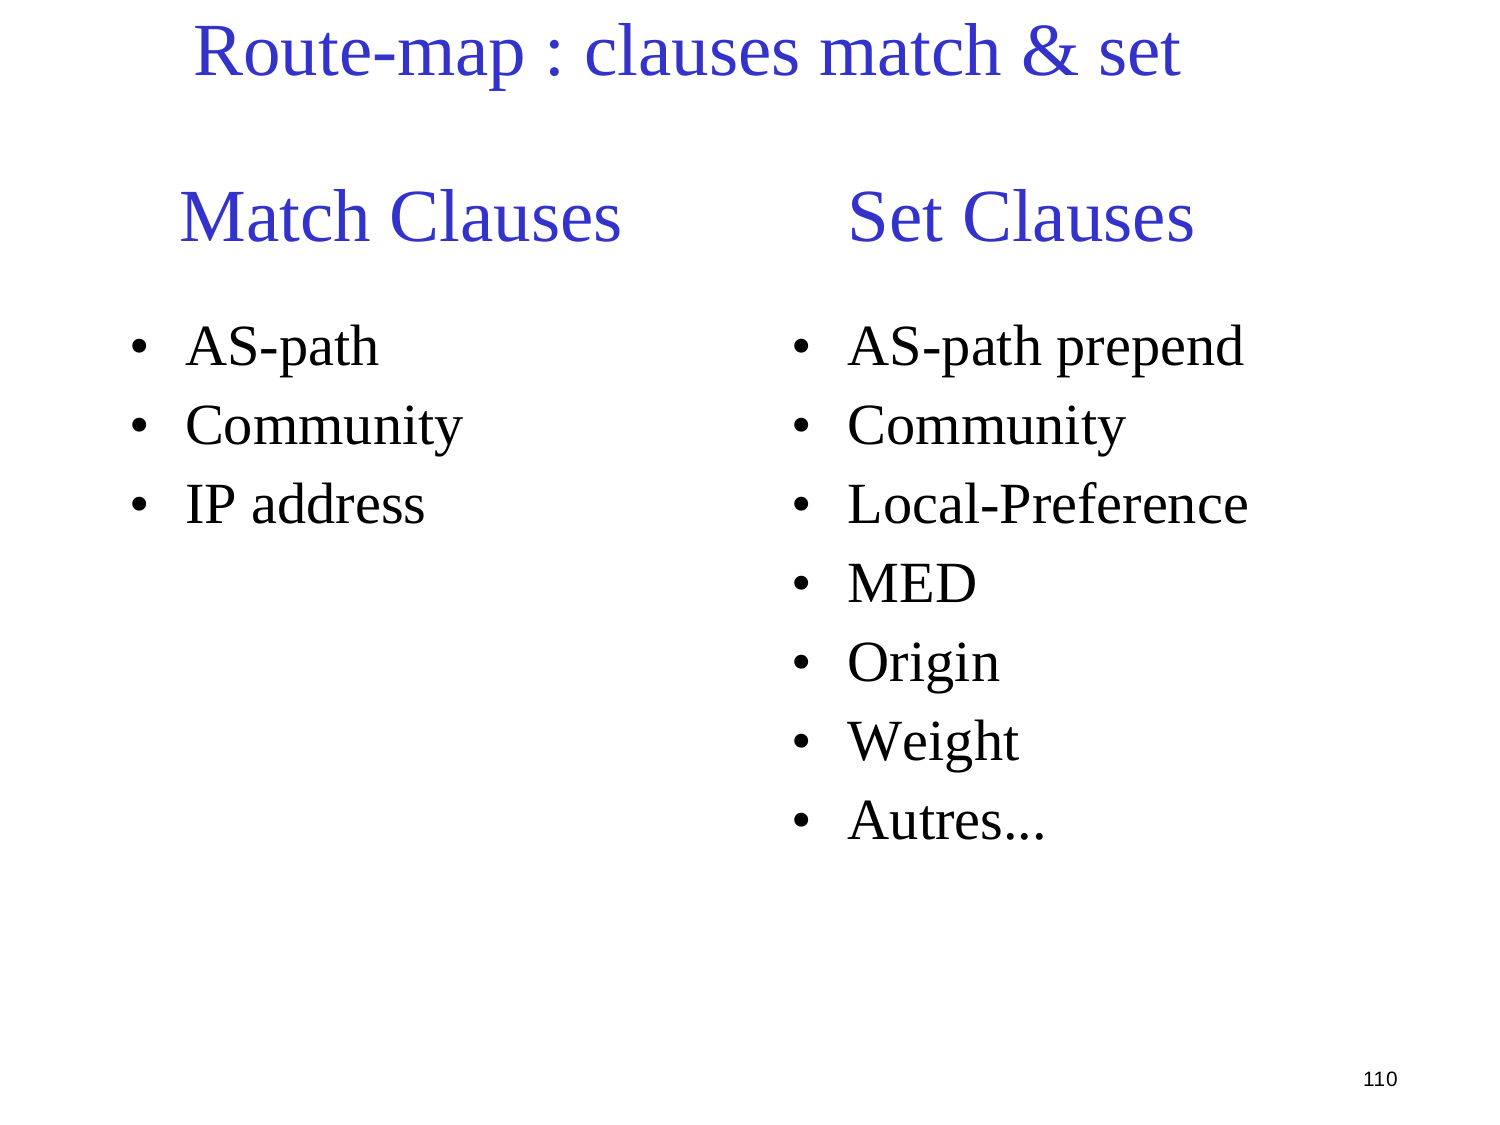

# Route-map : clauses match & set Match Clauses Set Clauses
AS-path prepend
Community
Local-Preference
MED
Origin
Weight
Autres...
AS-path
Community
IP address